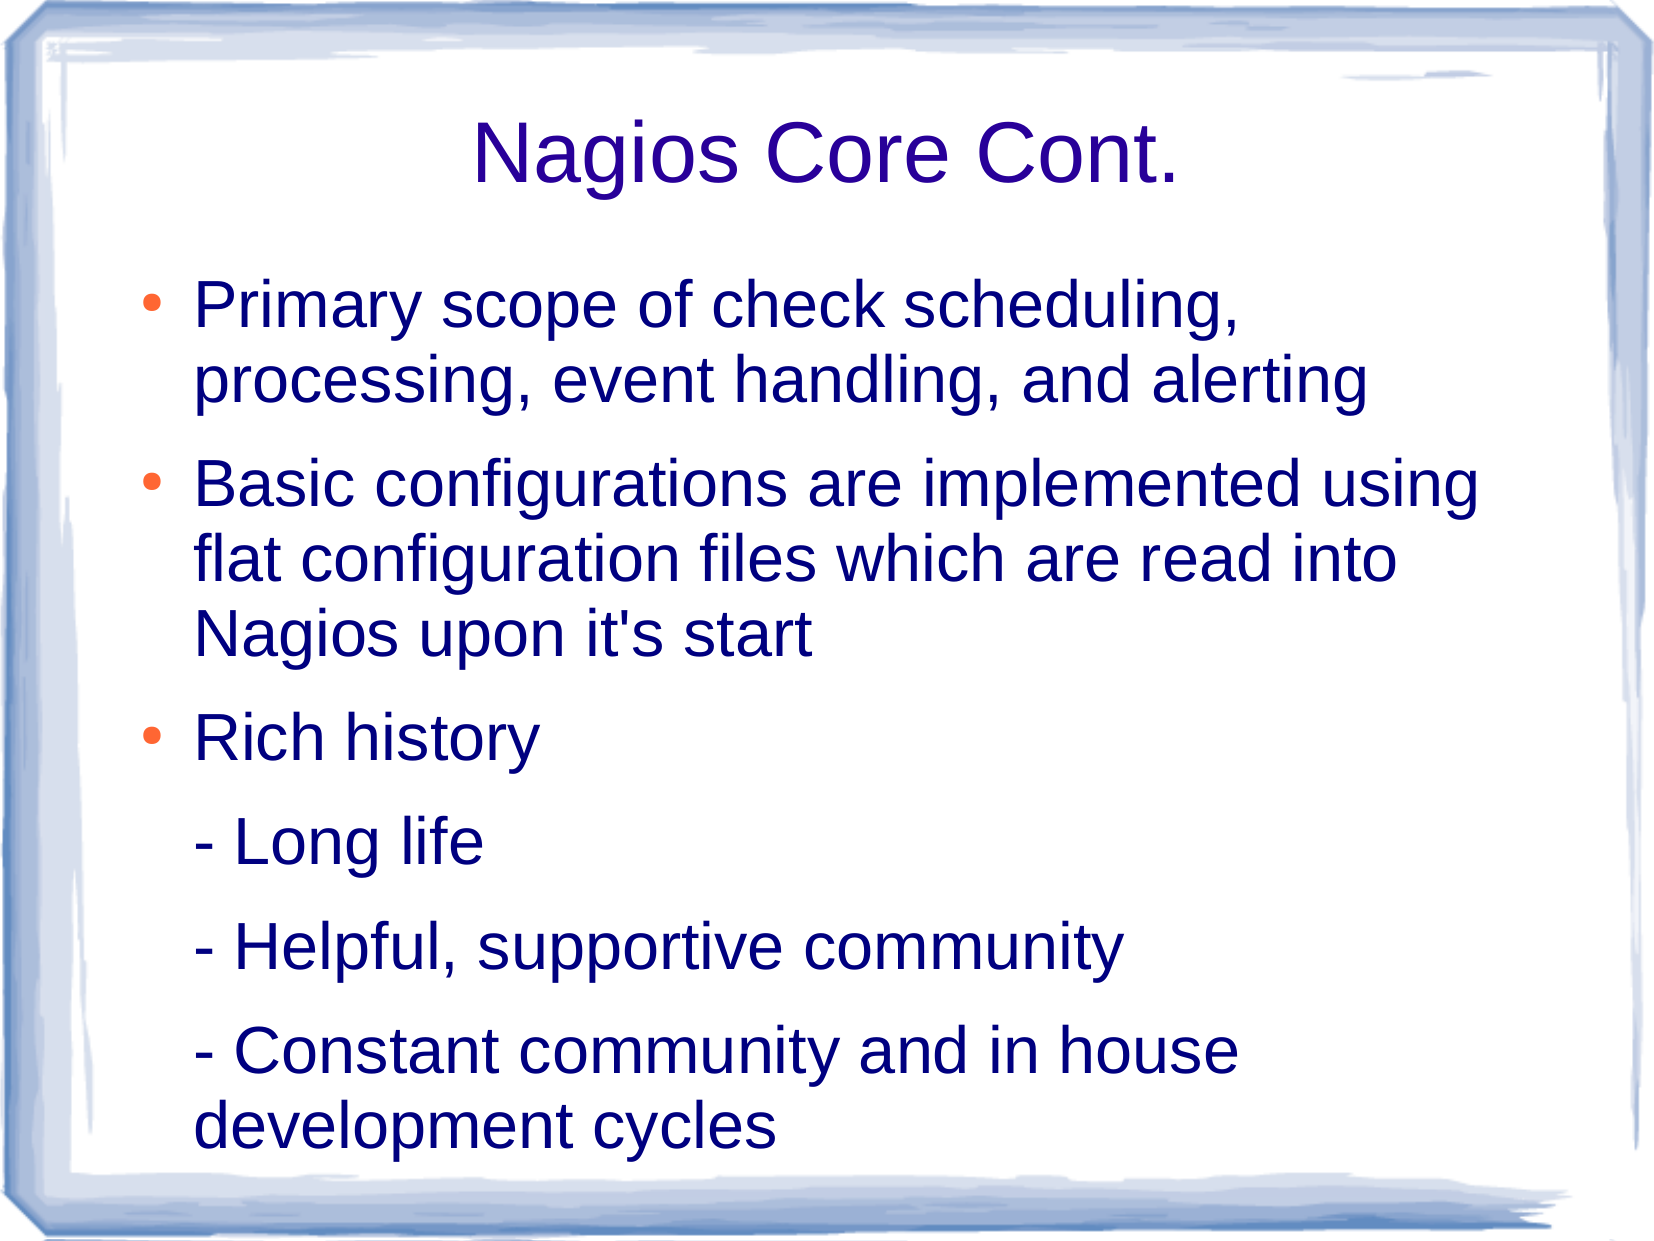

# Nagios Core Cont.
Primary scope of check scheduling, processing, event handling, and alerting
Basic configurations are implemented using flat configuration files which are read into Nagios upon it's start
Rich history
- Long life
- Helpful, supportive community
- Constant community and in house development cycles